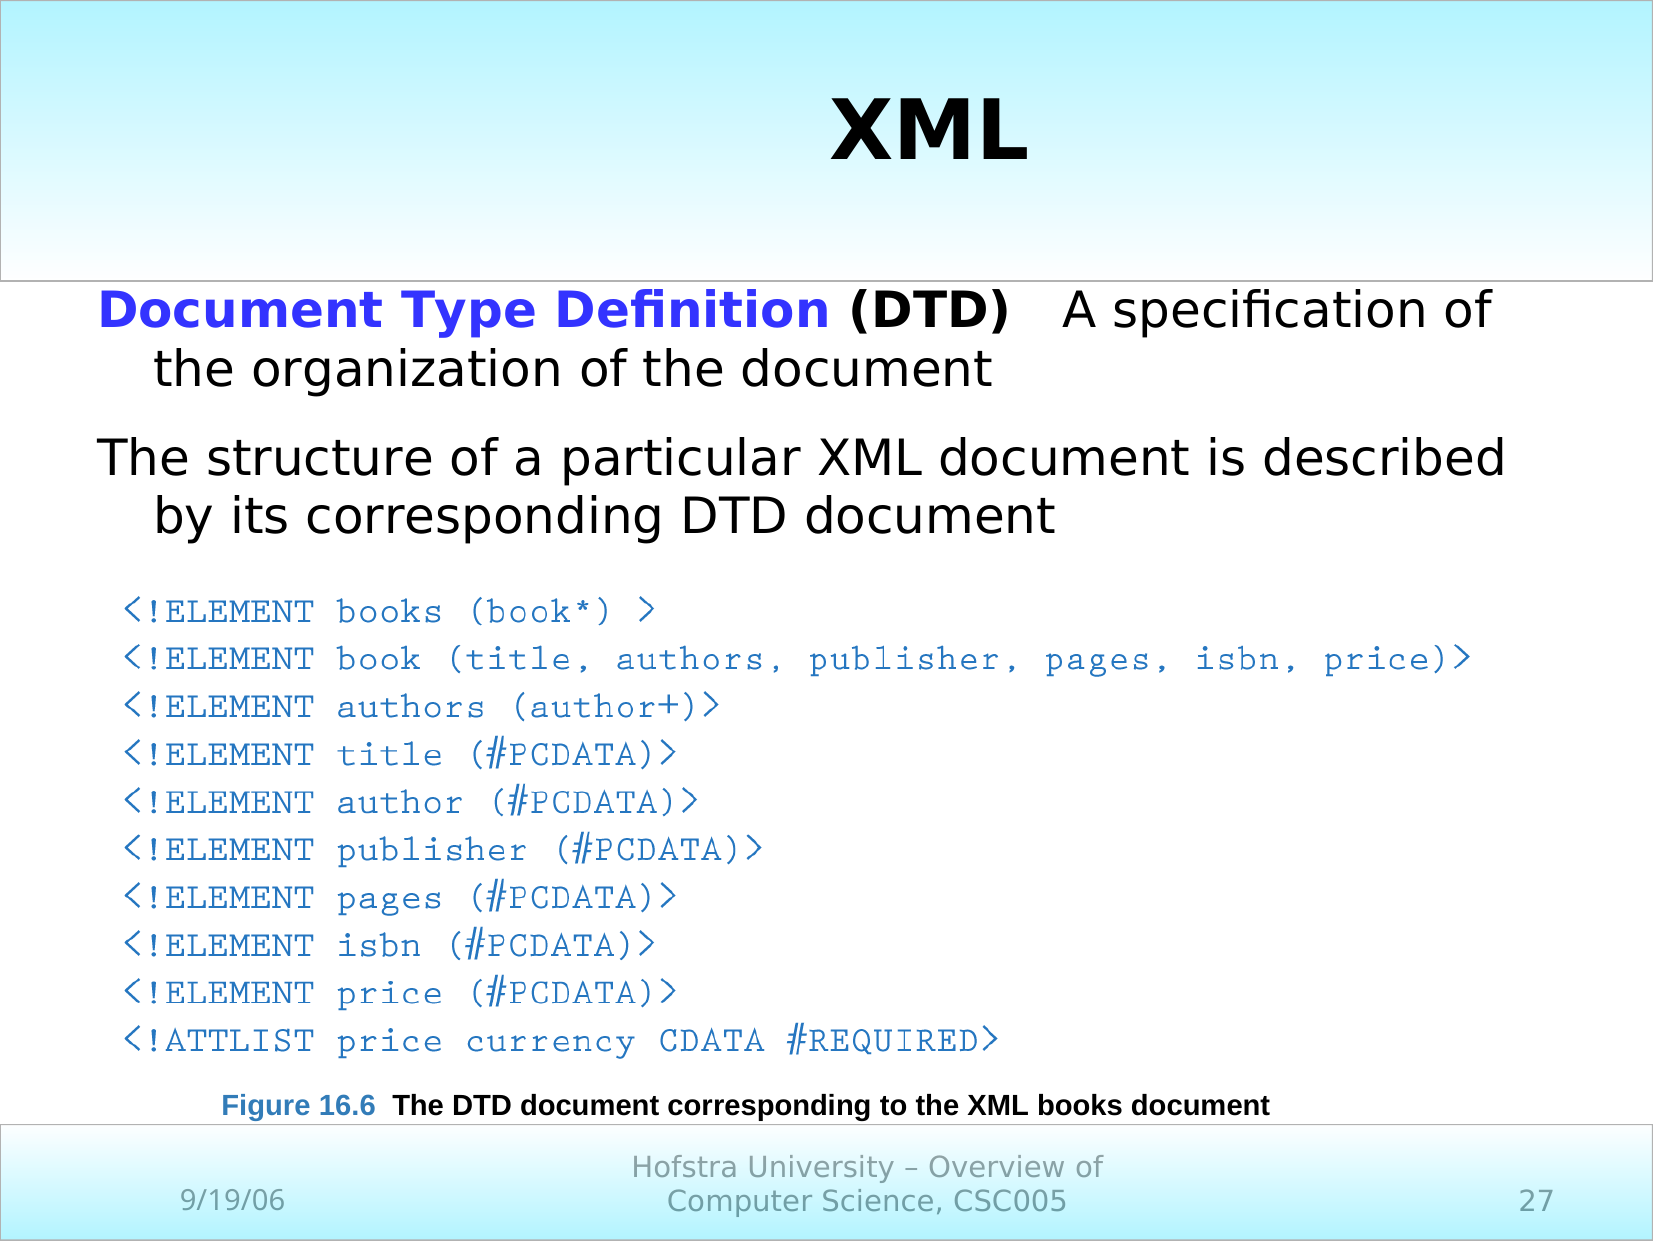

# XML
Document Type Definition (DTD) A specification of the organization of the document
The structure of a particular XML document is described by its corresponding DTD document
Figure 16.6 The DTD document corresponding to the XML books document
9/25/06
27